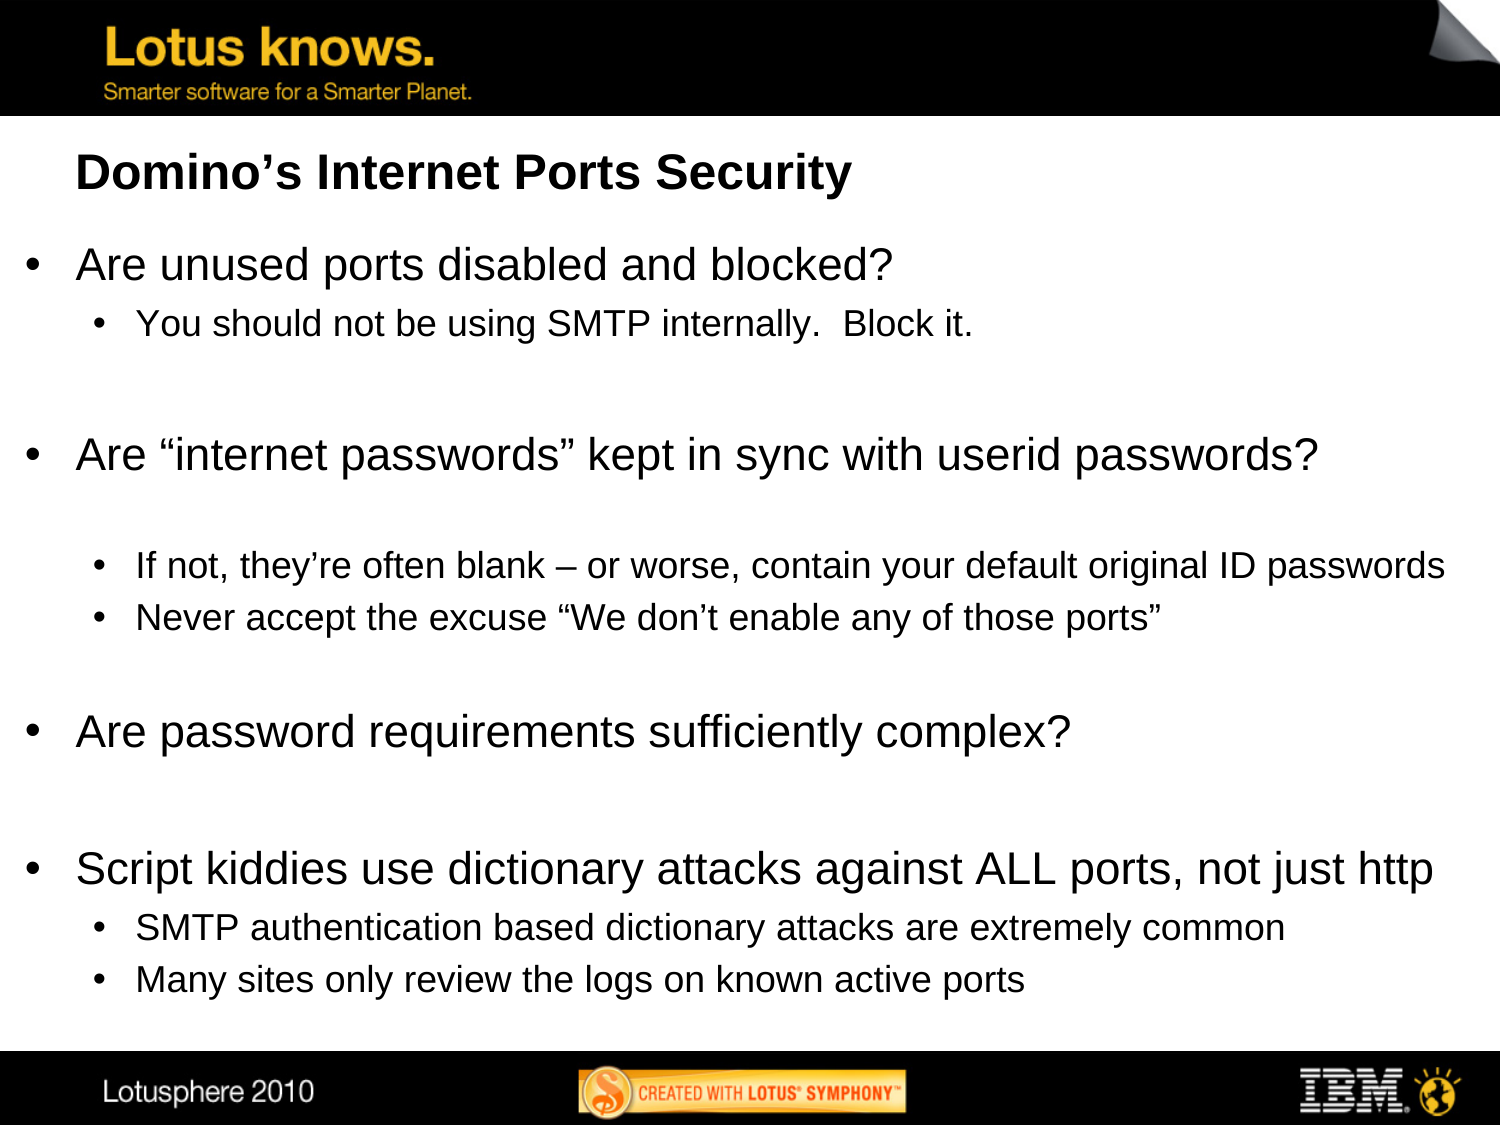

# Domino’s Internet Ports Security
Are unused ports disabled and blocked?
You should not be using SMTP internally. Block it.
Are “internet passwords” kept in sync with userid passwords?
If not, they’re often blank – or worse, contain your default original ID passwords
Never accept the excuse “We don’t enable any of those ports”
Are password requirements sufficiently complex?
Script kiddies use dictionary attacks against ALL ports, not just http
SMTP authentication based dictionary attacks are extremely common
Many sites only review the logs on known active ports